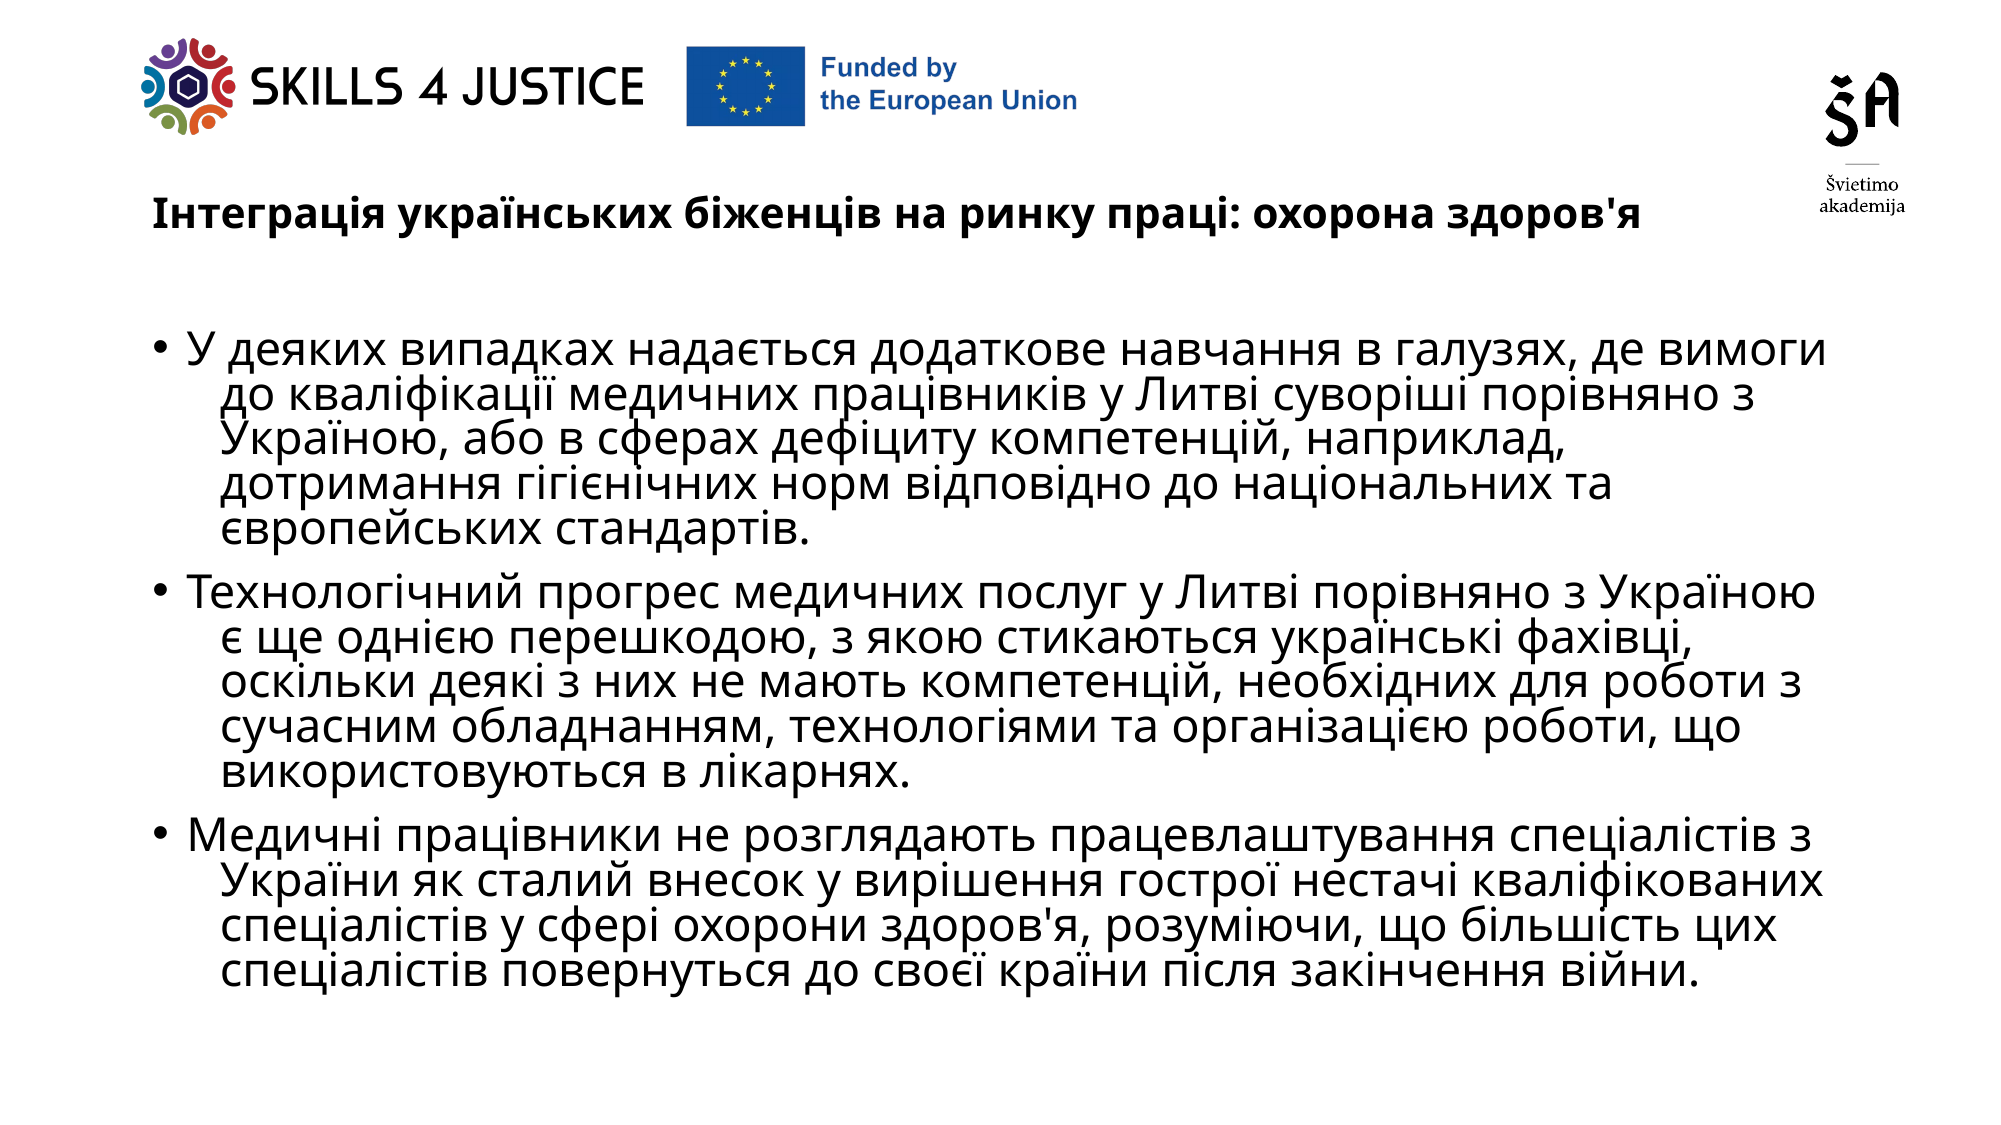

# Інтеграція українських біженців на ринку праці: охорона здоров'я
У деяких випадках надається додаткове навчання в галузях, де вимоги до кваліфікації медичних працівників у Литві суворіші порівняно з Україною, або в сферах дефіциту компетенцій, наприклад, дотримання гігієнічних норм відповідно до національних та європейських стандартів.
Технологічний прогрес медичних послуг у Литві порівняно з Україною є ще однією перешкодою, з якою стикаються українські фахівці, оскільки деякі з них не мають компетенцій, необхідних для роботи з сучасним обладнанням, технологіями та організацією роботи, що використовуються в лікарнях.
Медичні працівники не розглядають працевлаштування спеціалістів з України як сталий внесок у вирішення гострої нестачі кваліфікованих спеціалістів у сфері охорони здоров'я, розуміючи, що більшість цих спеціалістів повернуться до своєї країни після закінчення війни.